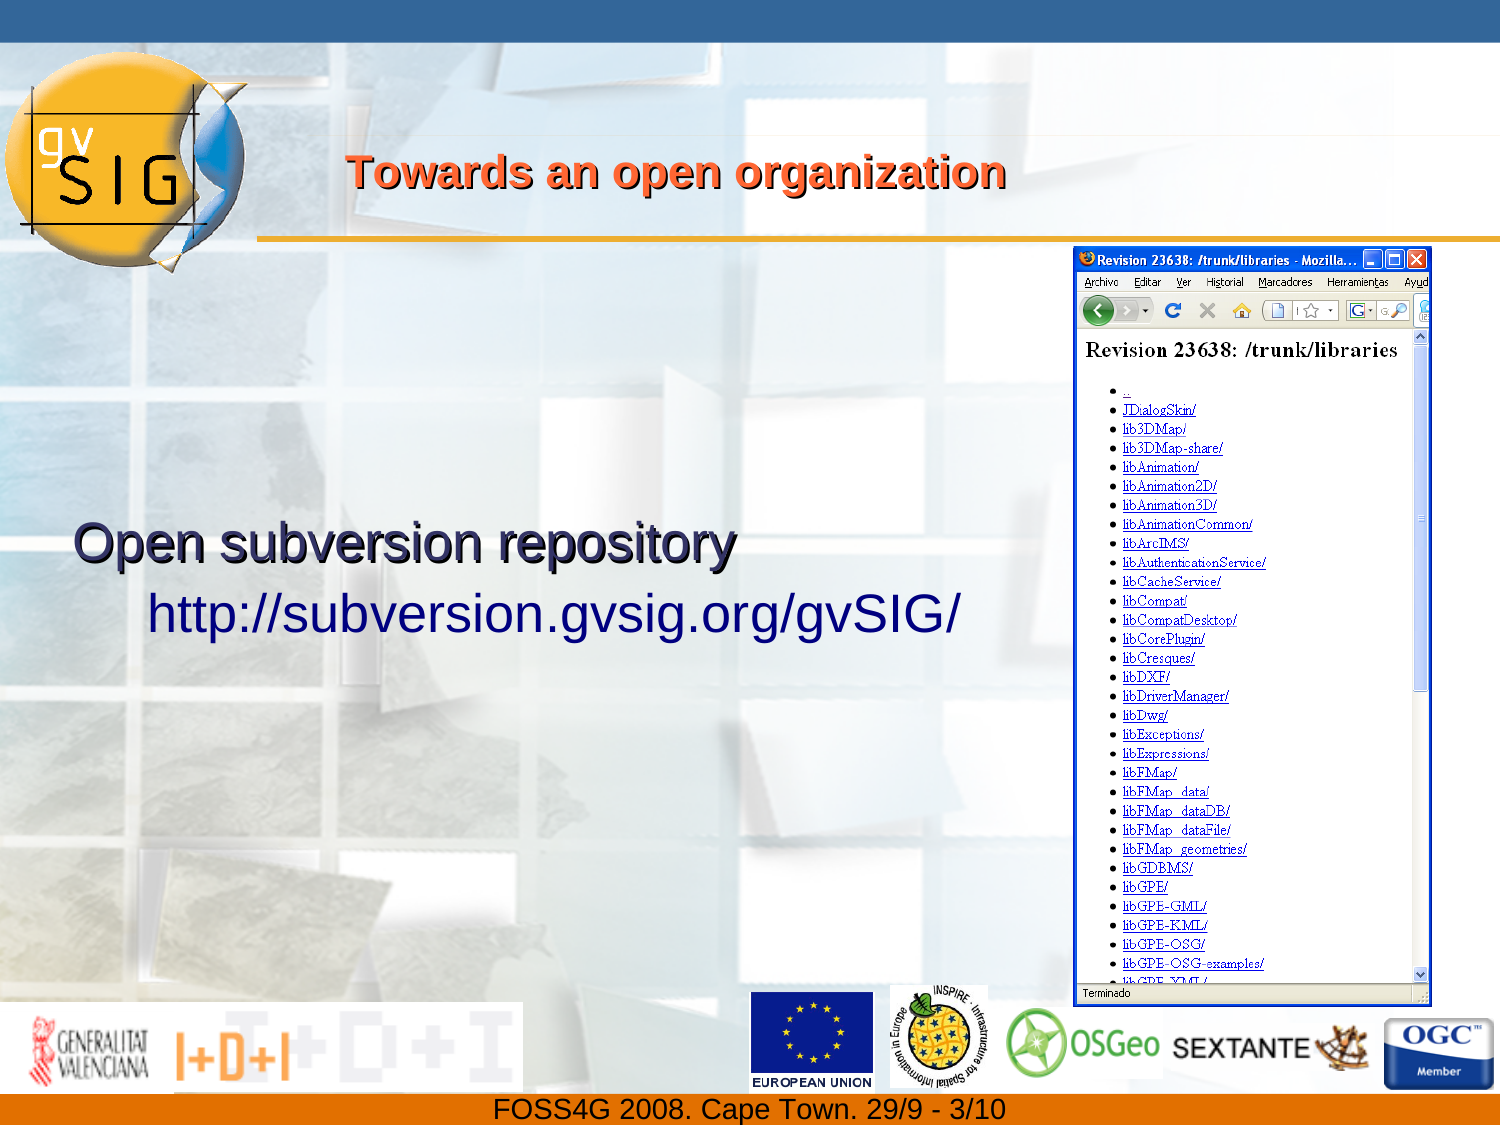

Towards an open organization
# Open subversion repository
http://subversion.gvsig.org/gvSIG/